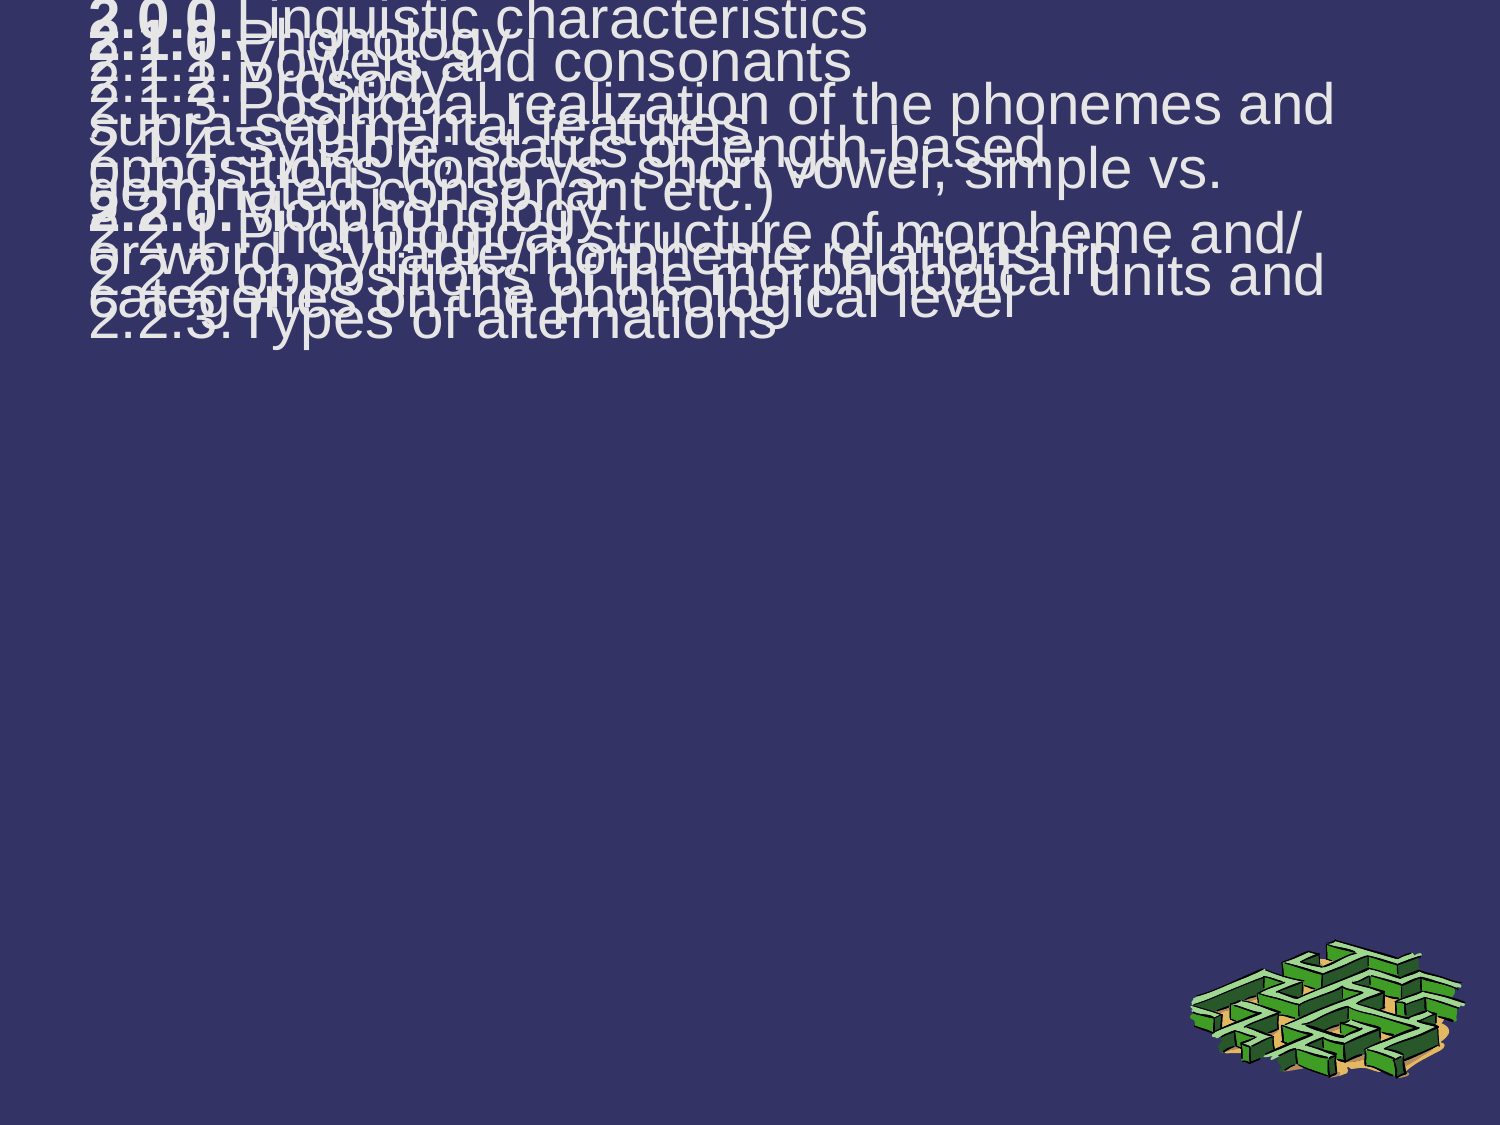

#
2.0.0.	Linguistic characteristics
2.1.0.	Phonology
2.1.1.	Vowels and consonants
2.1.2.	Prosody
2.1.3.	Positional realization of the phonemes and supra-segmental features
2.1.4.	Syllable; status of length-based oppositions (long vs. short vowel, simple vs. geminated consonant etc.)
2.2.0.	Morphonology
2.2.1.	Phonological structure of morpheme and/or word, syllable/morpheme relationship
2.2.2.	oppositions of the morphological units and categories on the phonological level
2.2.3.	Types of alternations